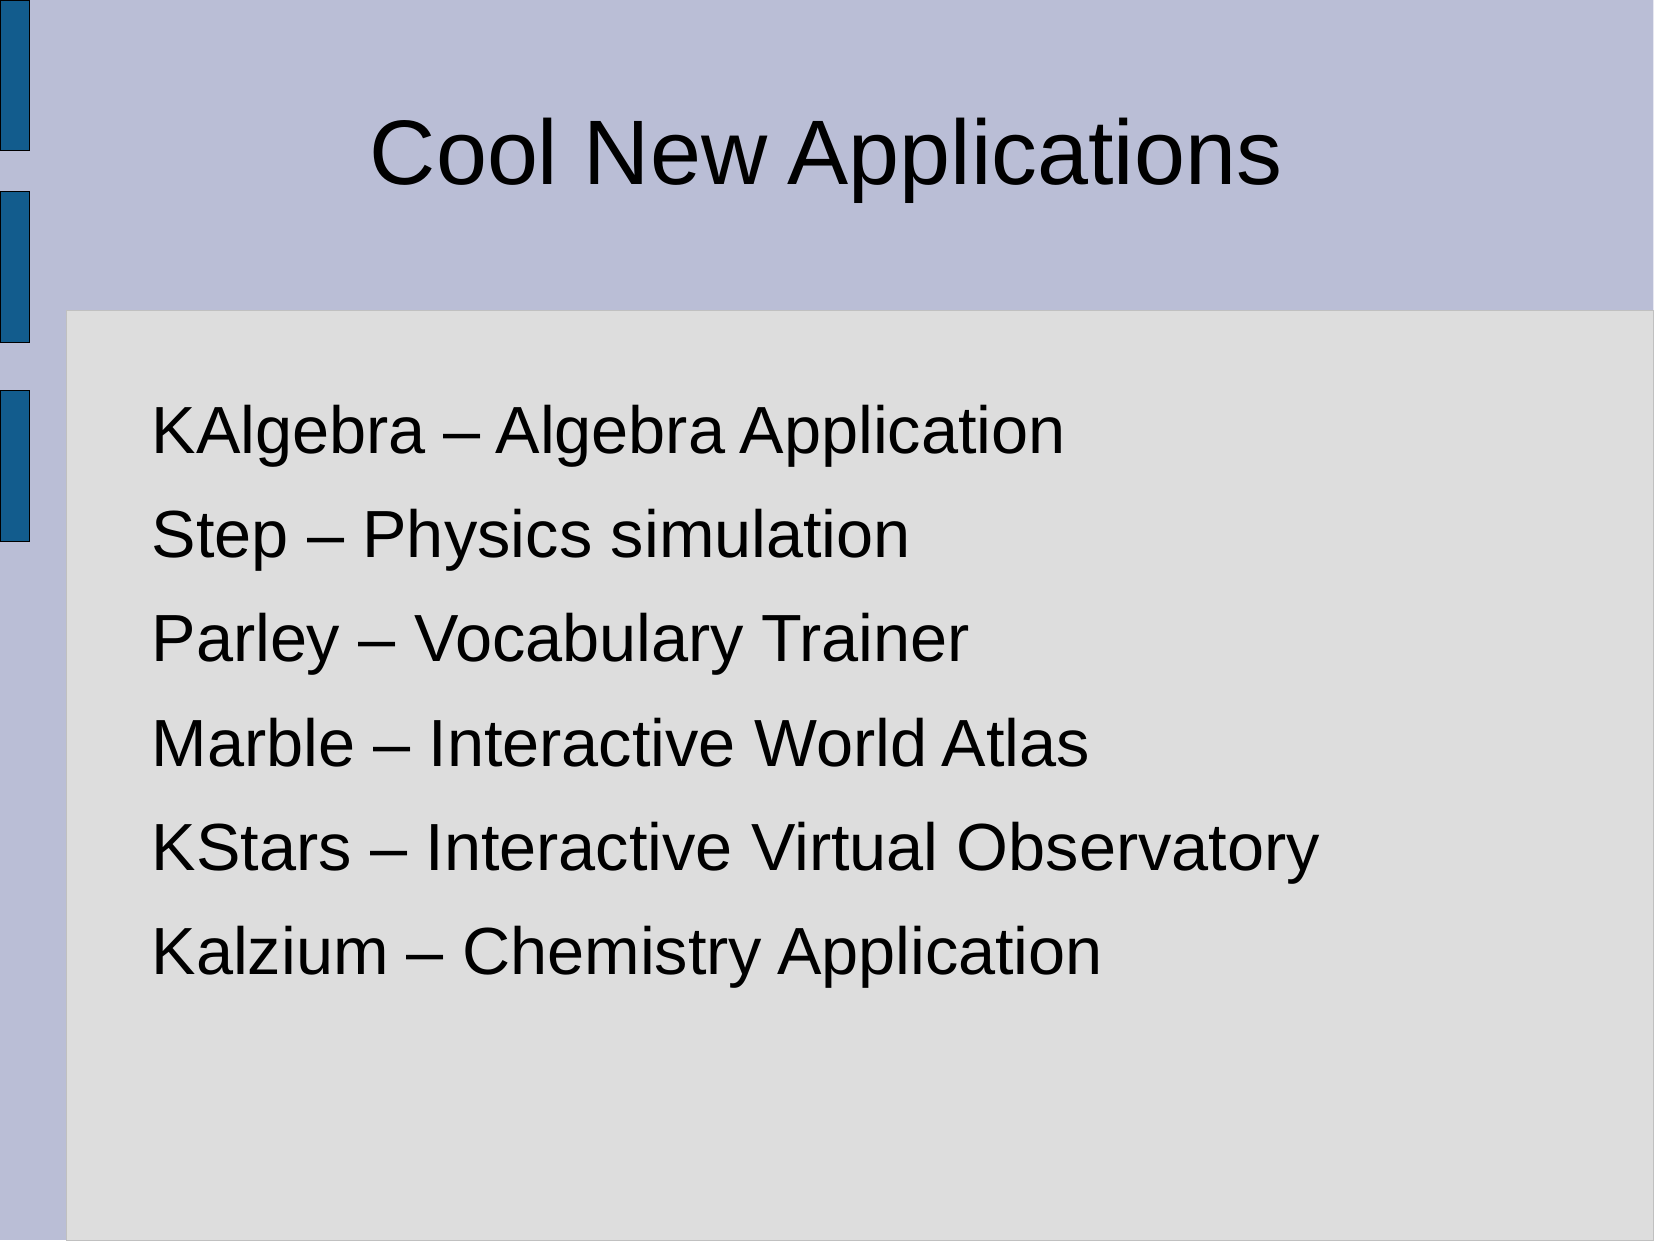

Cool New Applications
KAlgebra – Algebra Application
Step – Physics simulation
Parley – Vocabulary Trainer
Marble – Interactive World Atlas
KStars – Interactive Virtual Observatory
Kalzium – Chemistry Application